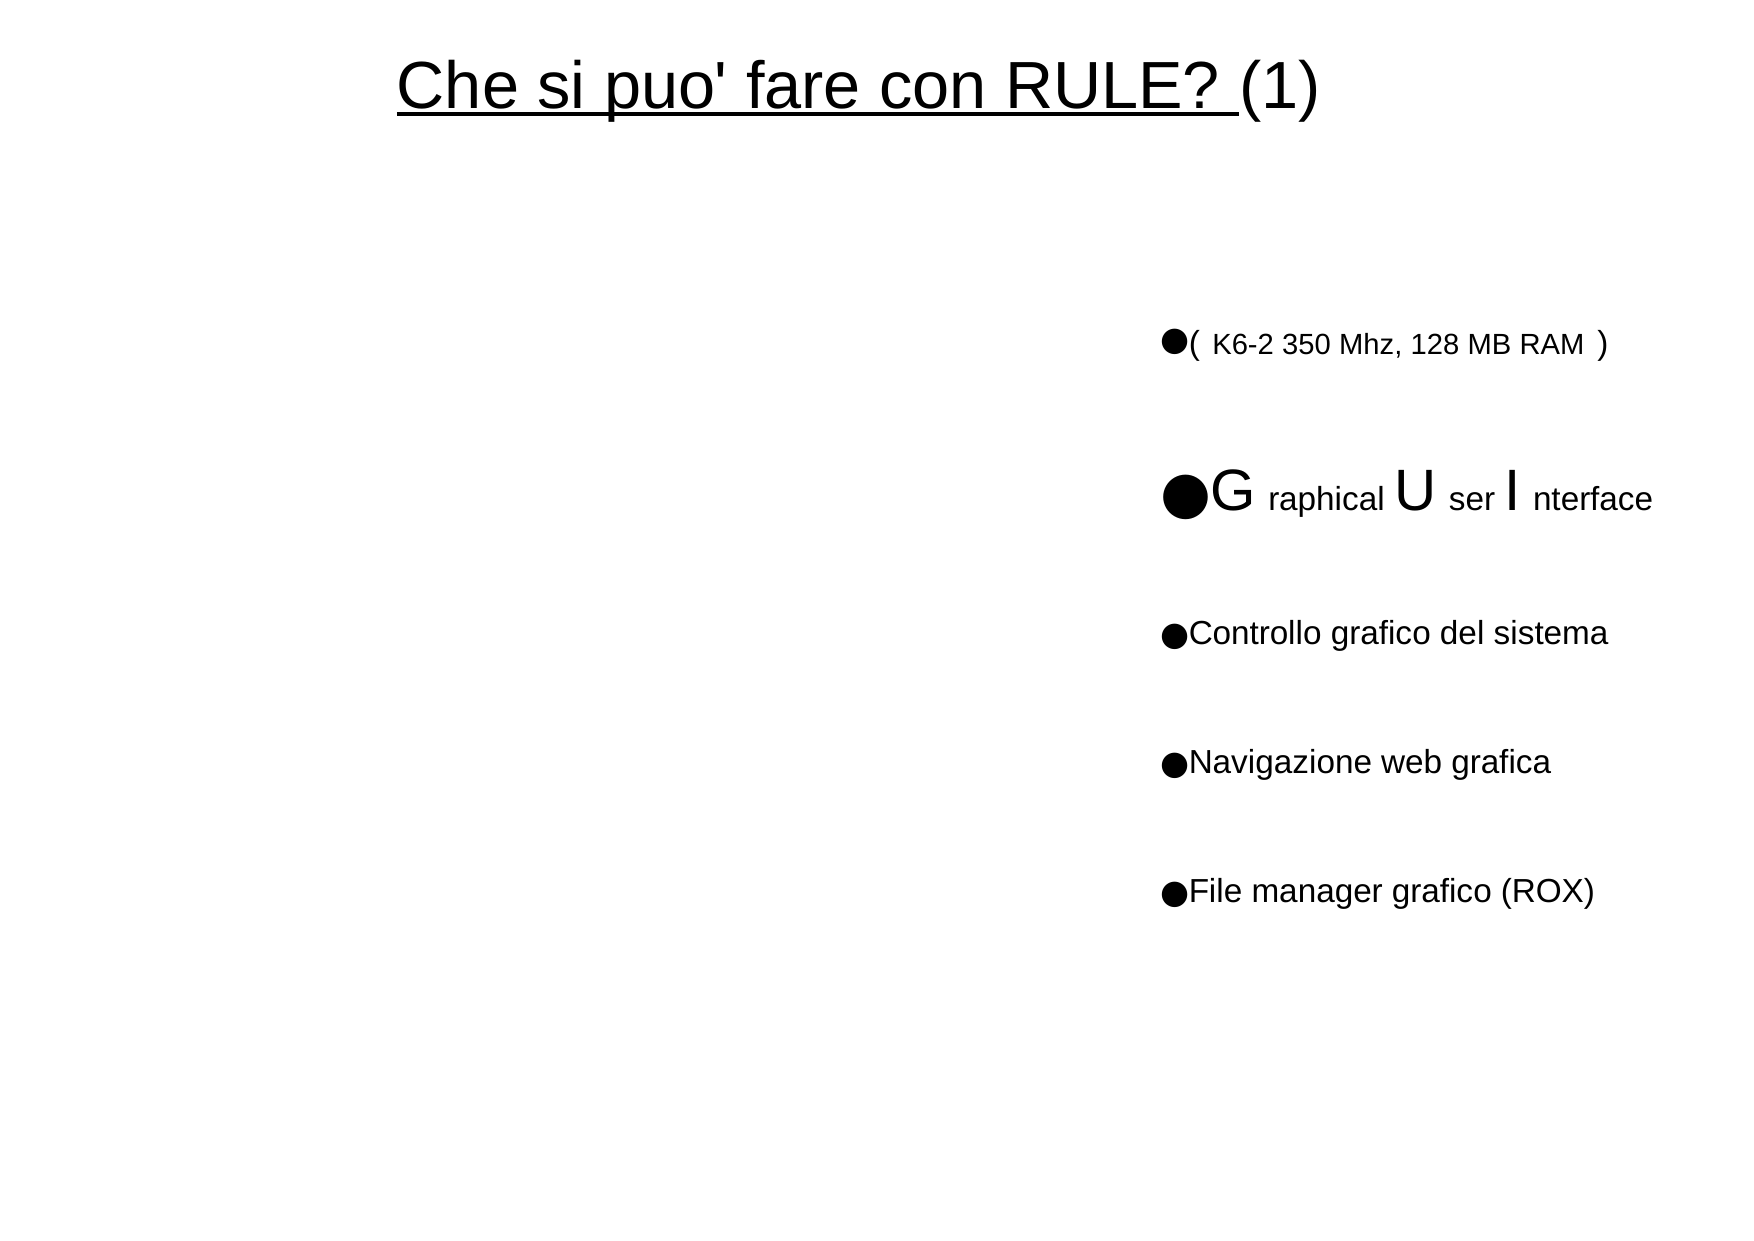

Che si puo' fare con RULE? (1)
( K6-2 350 Mhz, 128 MB RAM )
G raphical U ser I nterface
Controllo grafico del sistema
Navigazione web grafica
File manager grafico (ROX)